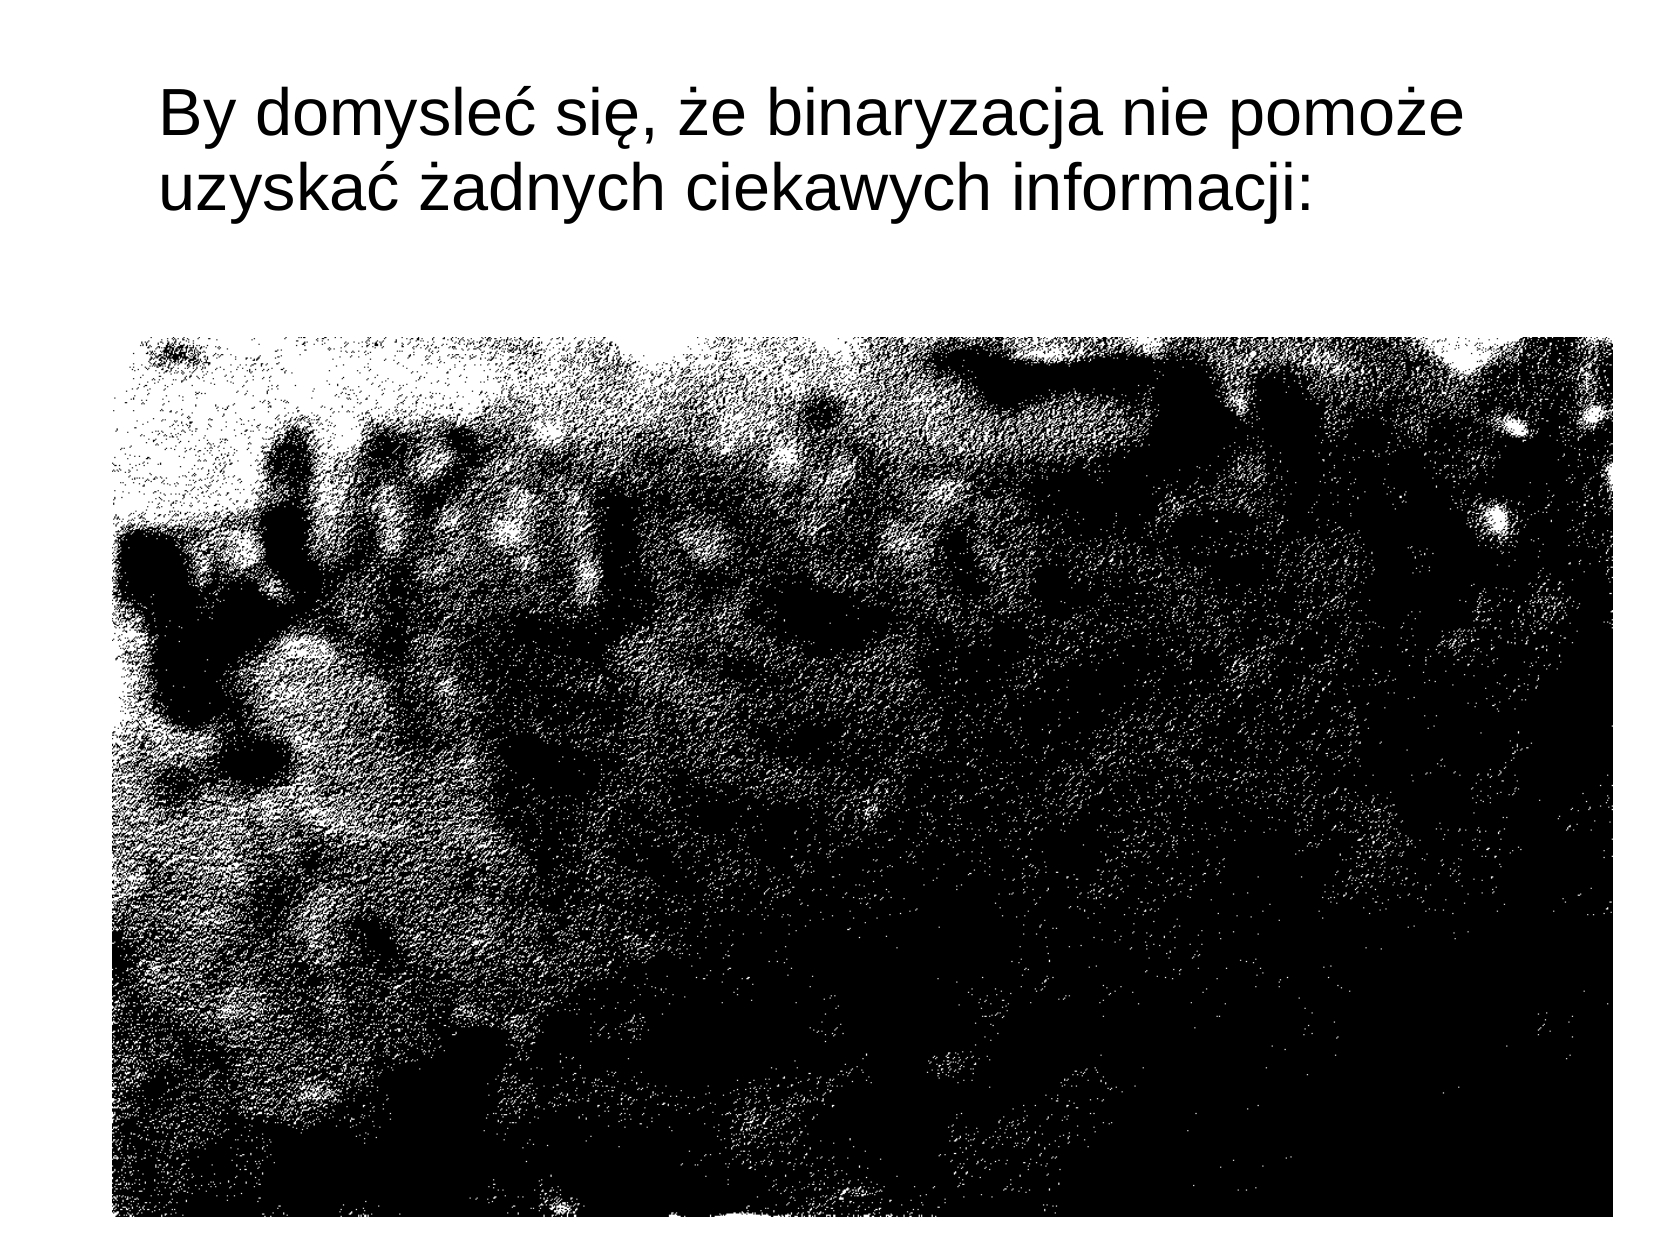

# By domysleć się, że binaryzacja nie pomoże uzyskać żadnych ciekawych informacji: